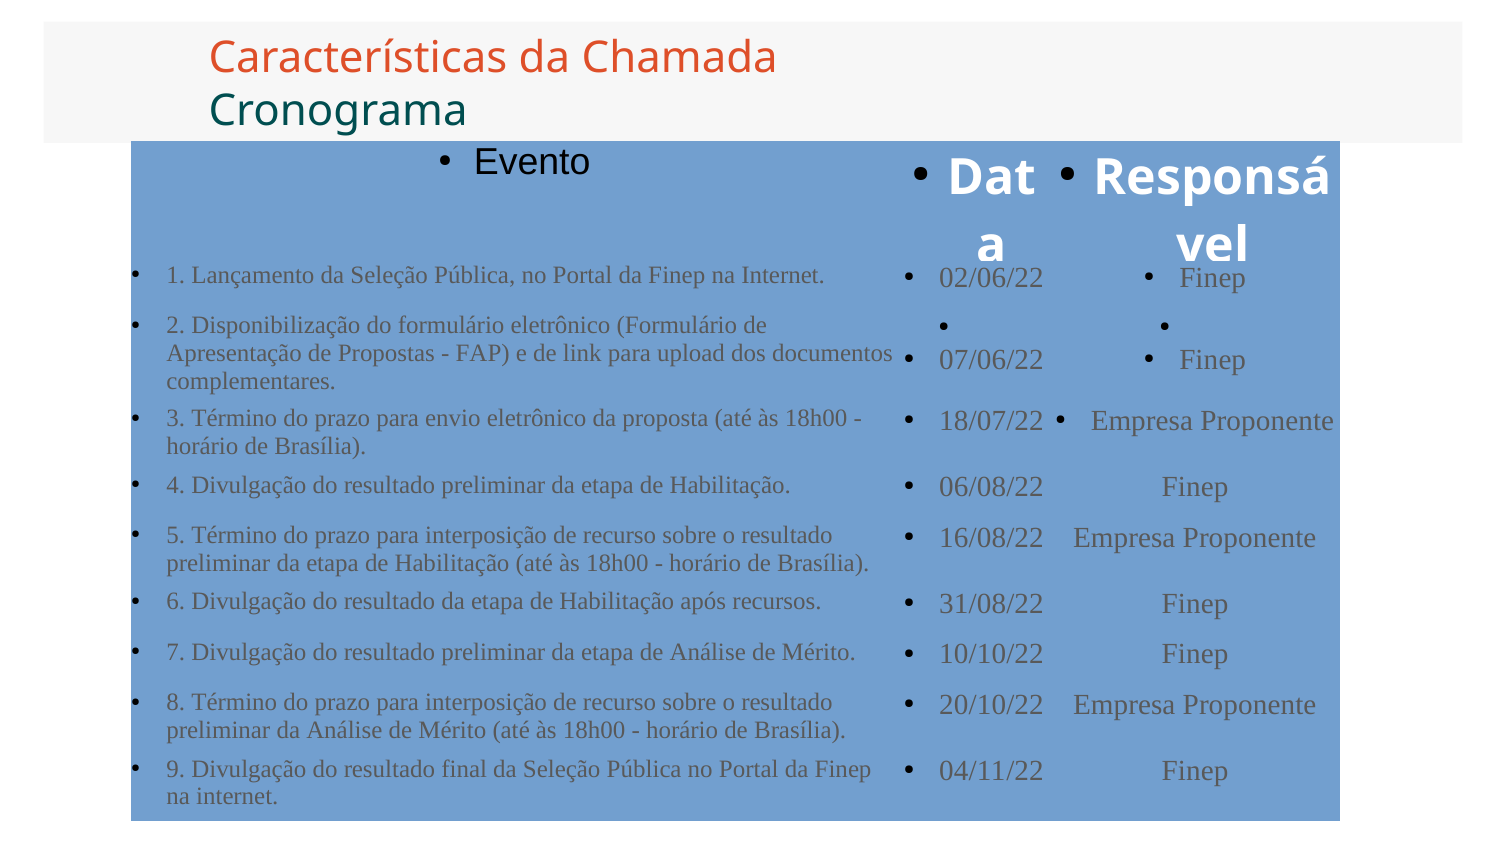

Características da Chamada
Cronograma
| Evento | Data | Responsável |
| --- | --- | --- |
| 1. Lançamento da Seleção Pública, no Portal da Finep na Internet. | 02/06/22 | Finep |
| 2. Disponibilização do formulário eletrônico (Formulário de Apresentação de Propostas - FAP) e de link para upload dos documentos complementares. | 07/06/22 | Finep |
| 3. Término do prazo para envio eletrônico da proposta (até às 18h00 - horário de Brasília). | 18/07/22 | Empresa Proponente |
| 4. Divulgação do resultado preliminar da etapa de Habilitação. | 06/08/22 | Finep |
| 5. Término do prazo para interposição de recurso sobre o resultado preliminar da etapa de Habilitação (até às 18h00 - horário de Brasília). | 16/08/22 | Empresa Proponente |
| 6. Divulgação do resultado da etapa de Habilitação após recursos. | 31/08/22 | Finep |
| 7. Divulgação do resultado preliminar da etapa de Análise de Mérito. | 10/10/22 | Finep |
| 8. Término do prazo para interposição de recurso sobre o resultado preliminar da Análise de Mérito (até às 18h00 - horário de Brasília). | 20/10/22 | Empresa Proponente |
| 9. Divulgação do resultado final da Seleção Pública no Portal da Finep na internet. | 04/11/22 | Finep |